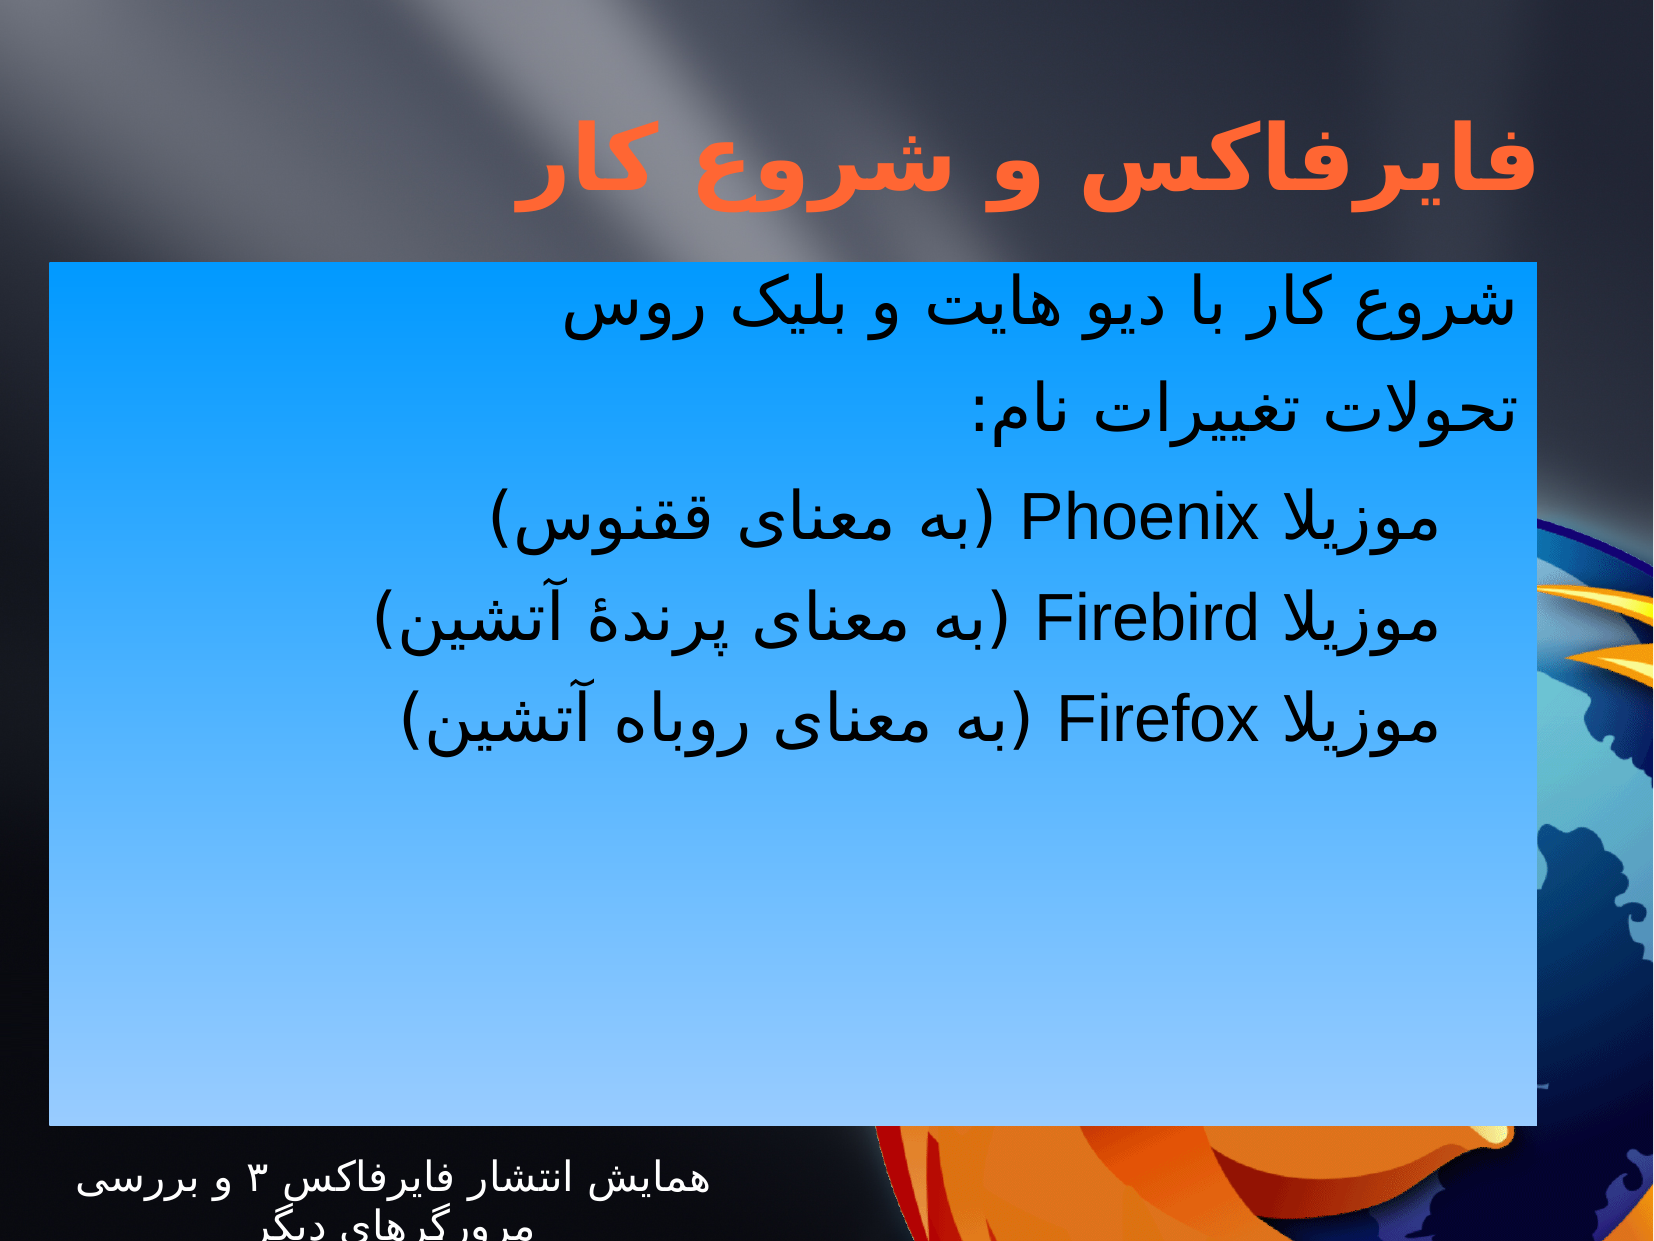

# فایرفاکس و شروع کار
شروع کار با دیو هایت و بلیک روس
تحولات تغییرات نام:
موزیلا Phoenix (به معنای ققنوس)
موزیلا Firebird (به معنای پرندهٔ آتشین)
موزیلا Firefox (به معنای روباه آتشین)